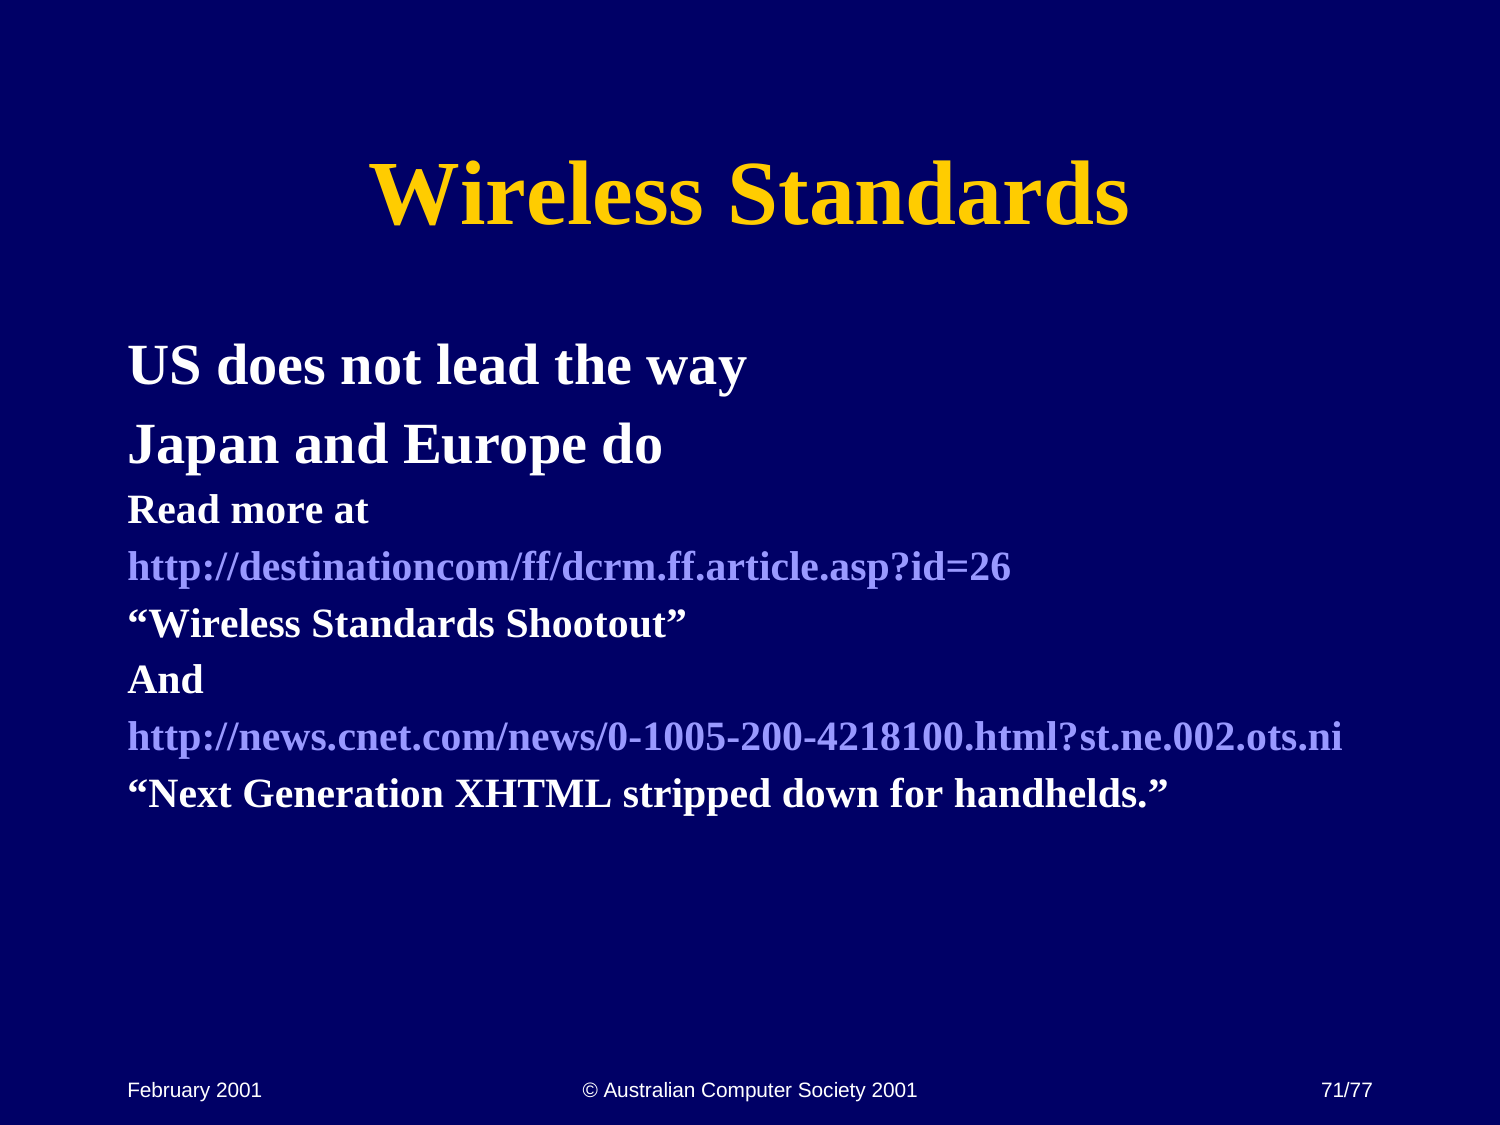

# Wireless Standards
US does not lead the way
Japan and Europe do
Read more at
http://destinationcom/ff/dcrm.ff.article.asp?id=26
“Wireless Standards Shootout”
And
http://news.cnet.com/news/0-1005-200-4218100.html?st.ne.002.ots.ni
“Next Generation XHTML stripped down for handhelds.”
February 2001
© Australian Computer Society 2001
71